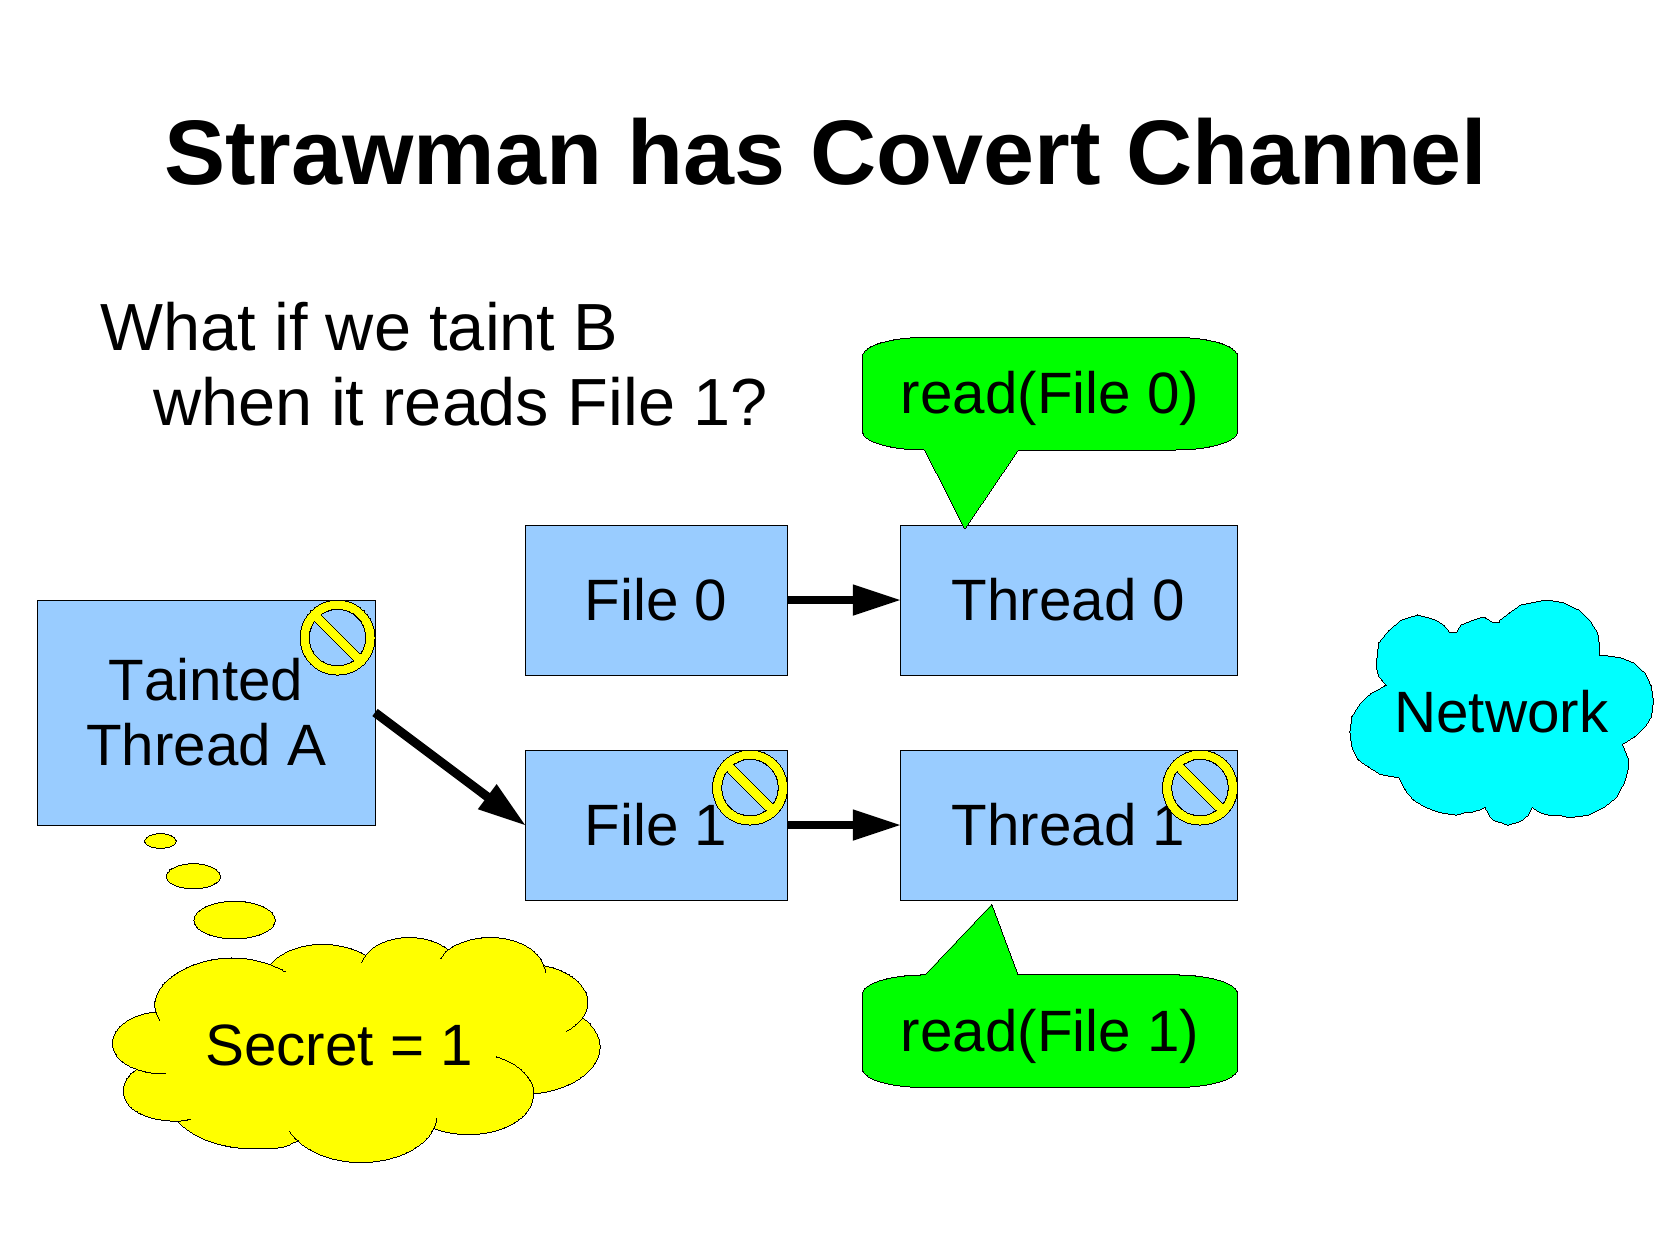

# Strawman has Covert Channel
What if we taint B
when it reads File 1?
read(File 0)
File 0
Thread 0
Tainted
Thread A
Network
File 1
Thread 1
Secret = 1
read(File 1)